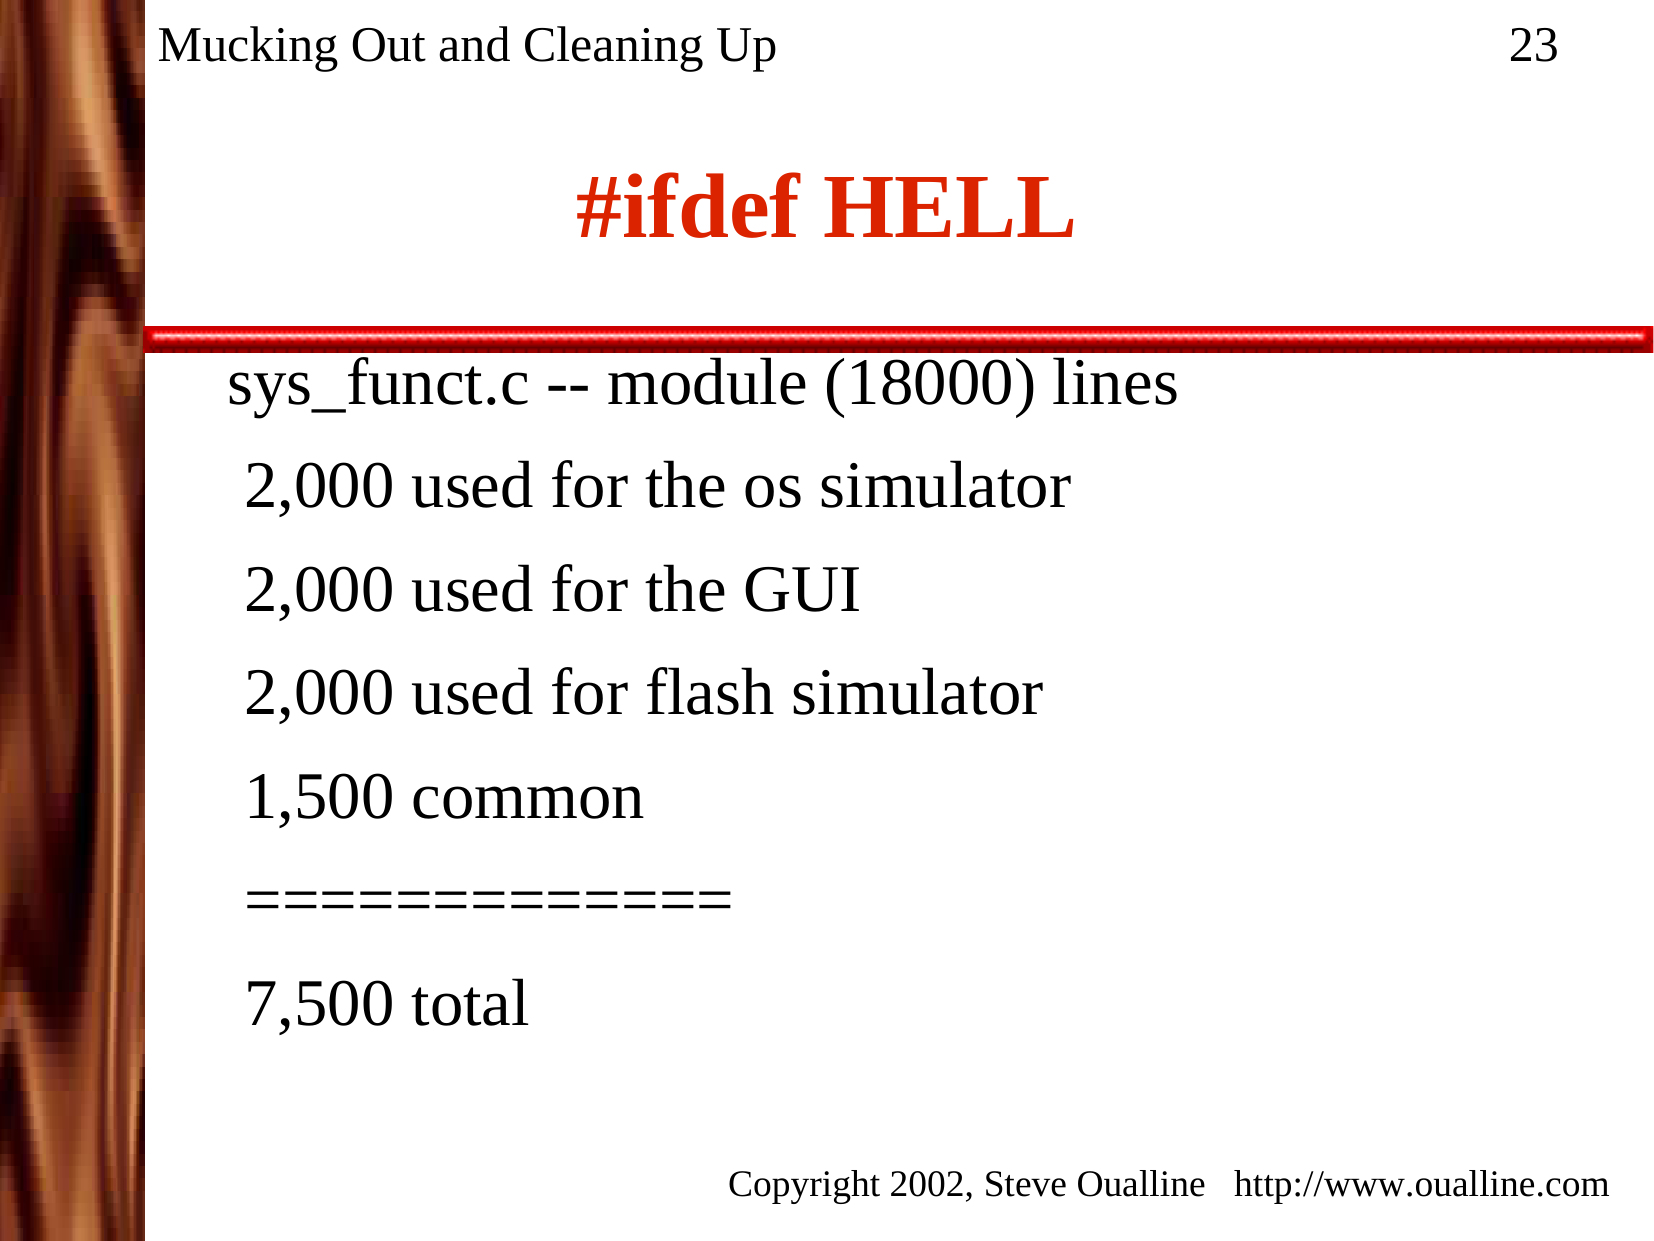

# #ifdef HELL
 sys_funct.c -- module (18000) lines
 2,000 used for the os simulator
 2,000 used for the GUI
 2,000 used for flash simulator
 1,500 common
 =============
 7,500 total